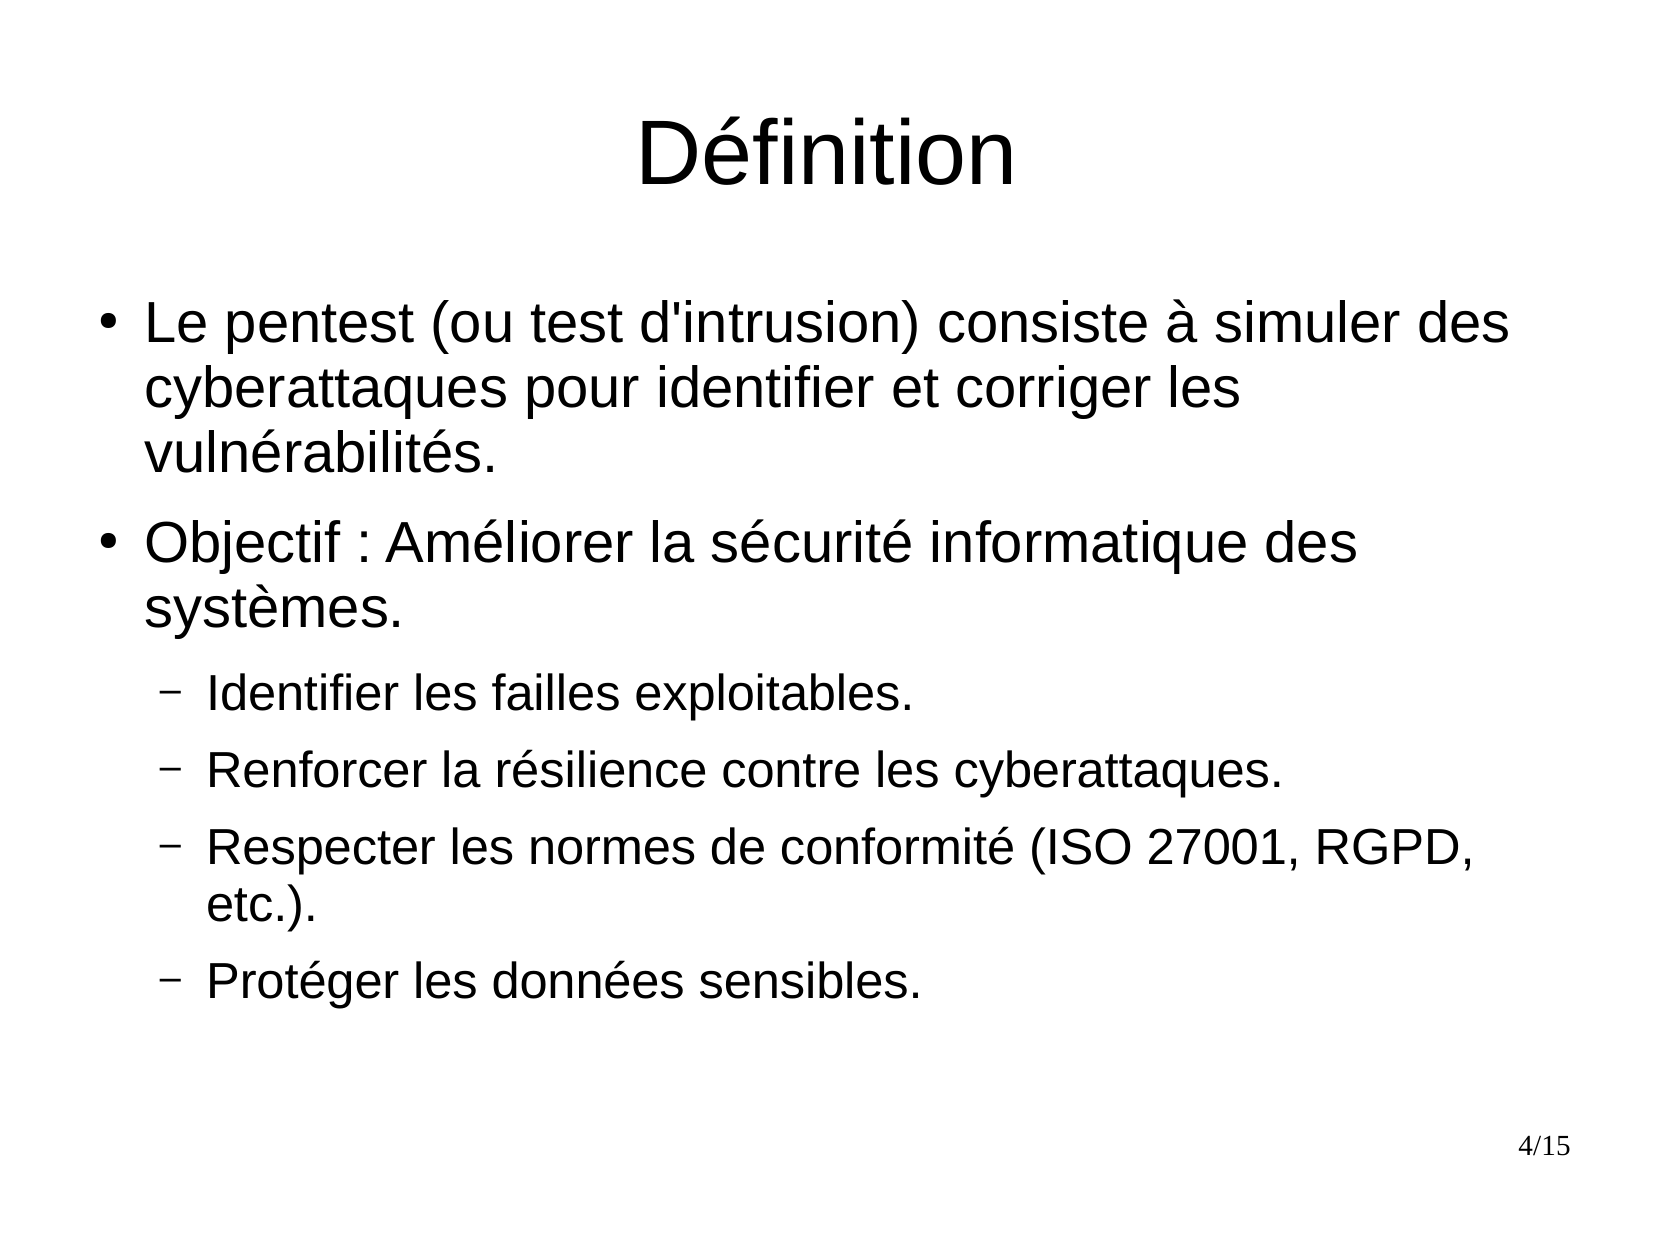

# Définition
Le pentest (ou test d'intrusion) consiste à simuler des cyberattaques pour identifier et corriger les vulnérabilités.
Objectif : Améliorer la sécurité informatique des systèmes.
Identifier les failles exploitables.
Renforcer la résilience contre les cyberattaques.
Respecter les normes de conformité (ISO 27001, RGPD, etc.).
Protéger les données sensibles.
4